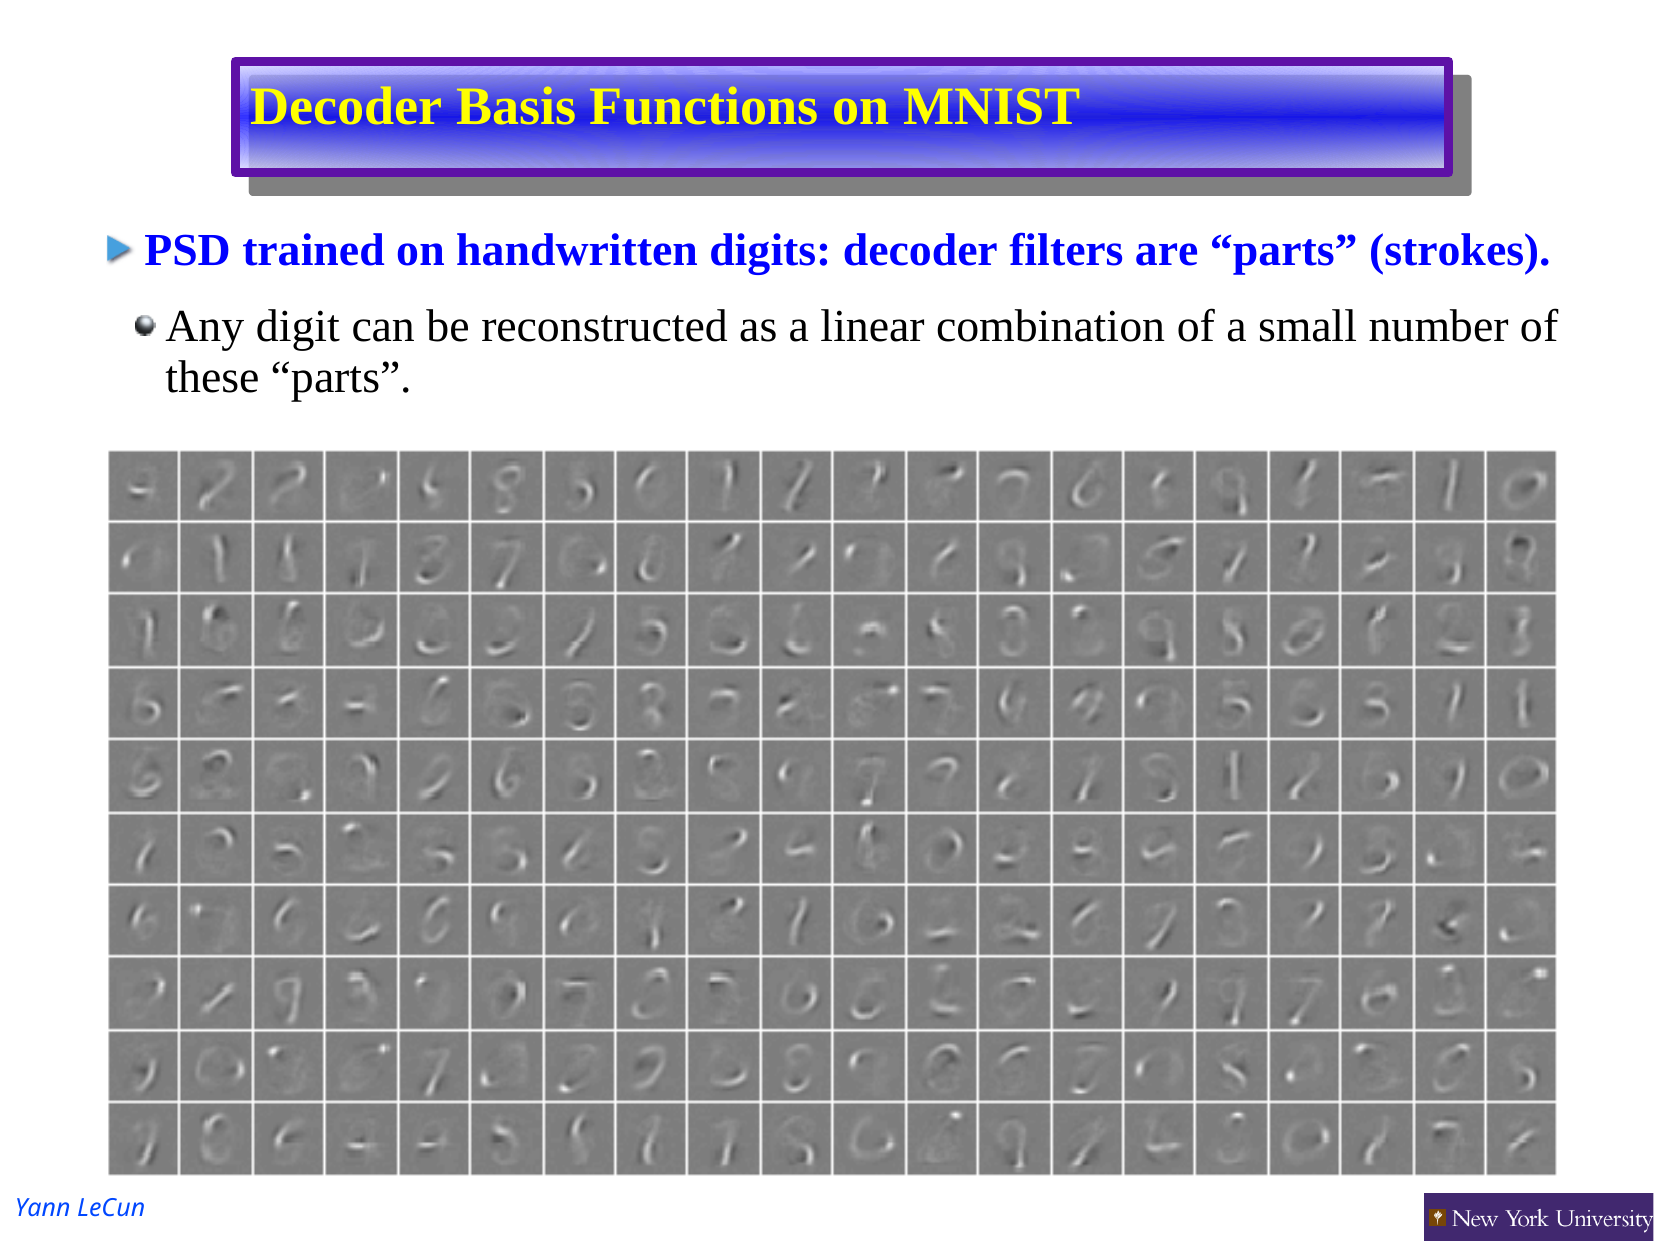

Decoder Basis Functions on MNIST
PSD trained on handwritten digits: decoder filters are “parts” (strokes).
Any digit can be reconstructed as a linear combination of a small number of these “parts”.